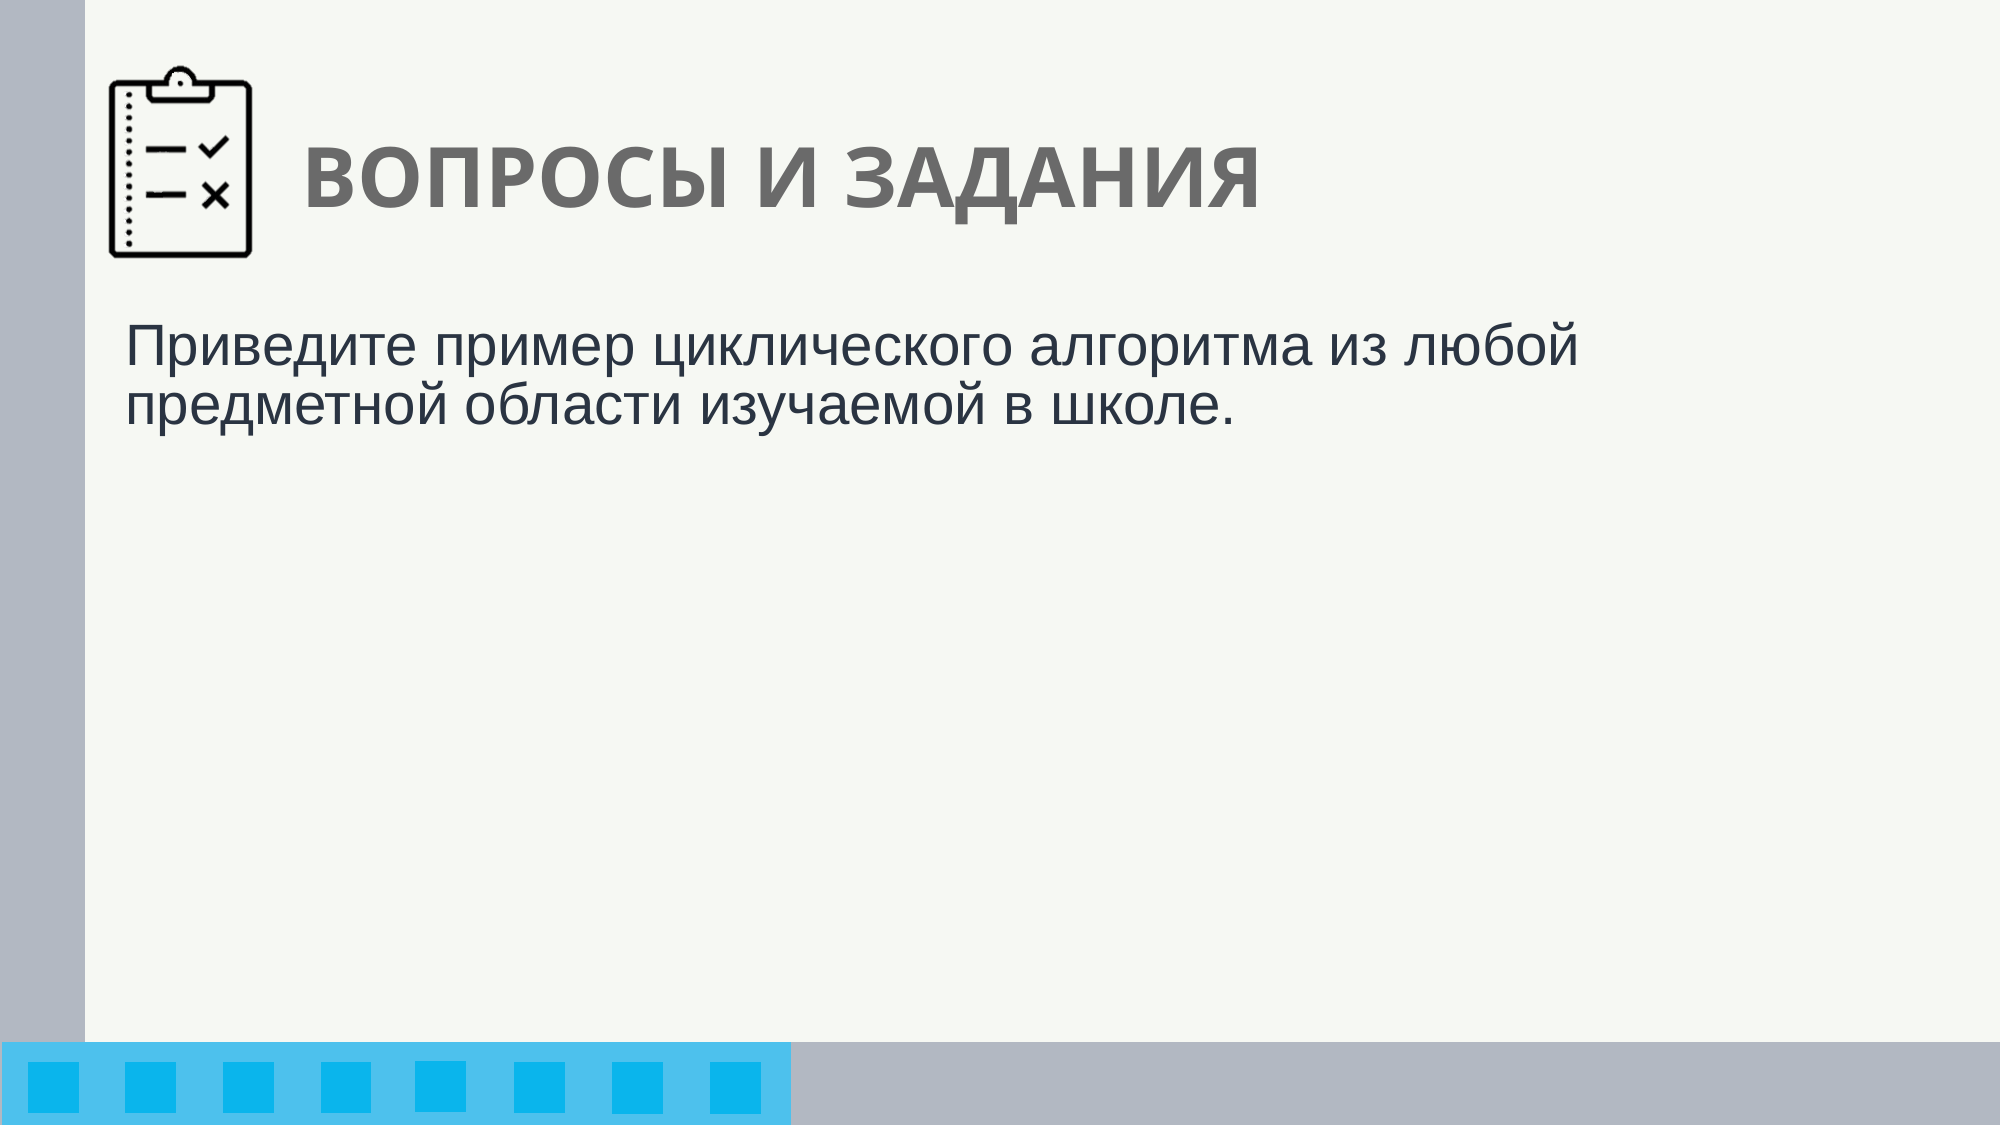

# ВОПРОСЫ И ЗАДАНИЯ
Приведите пример циклического алгоритма из любой предметной области изучаемой в школе.